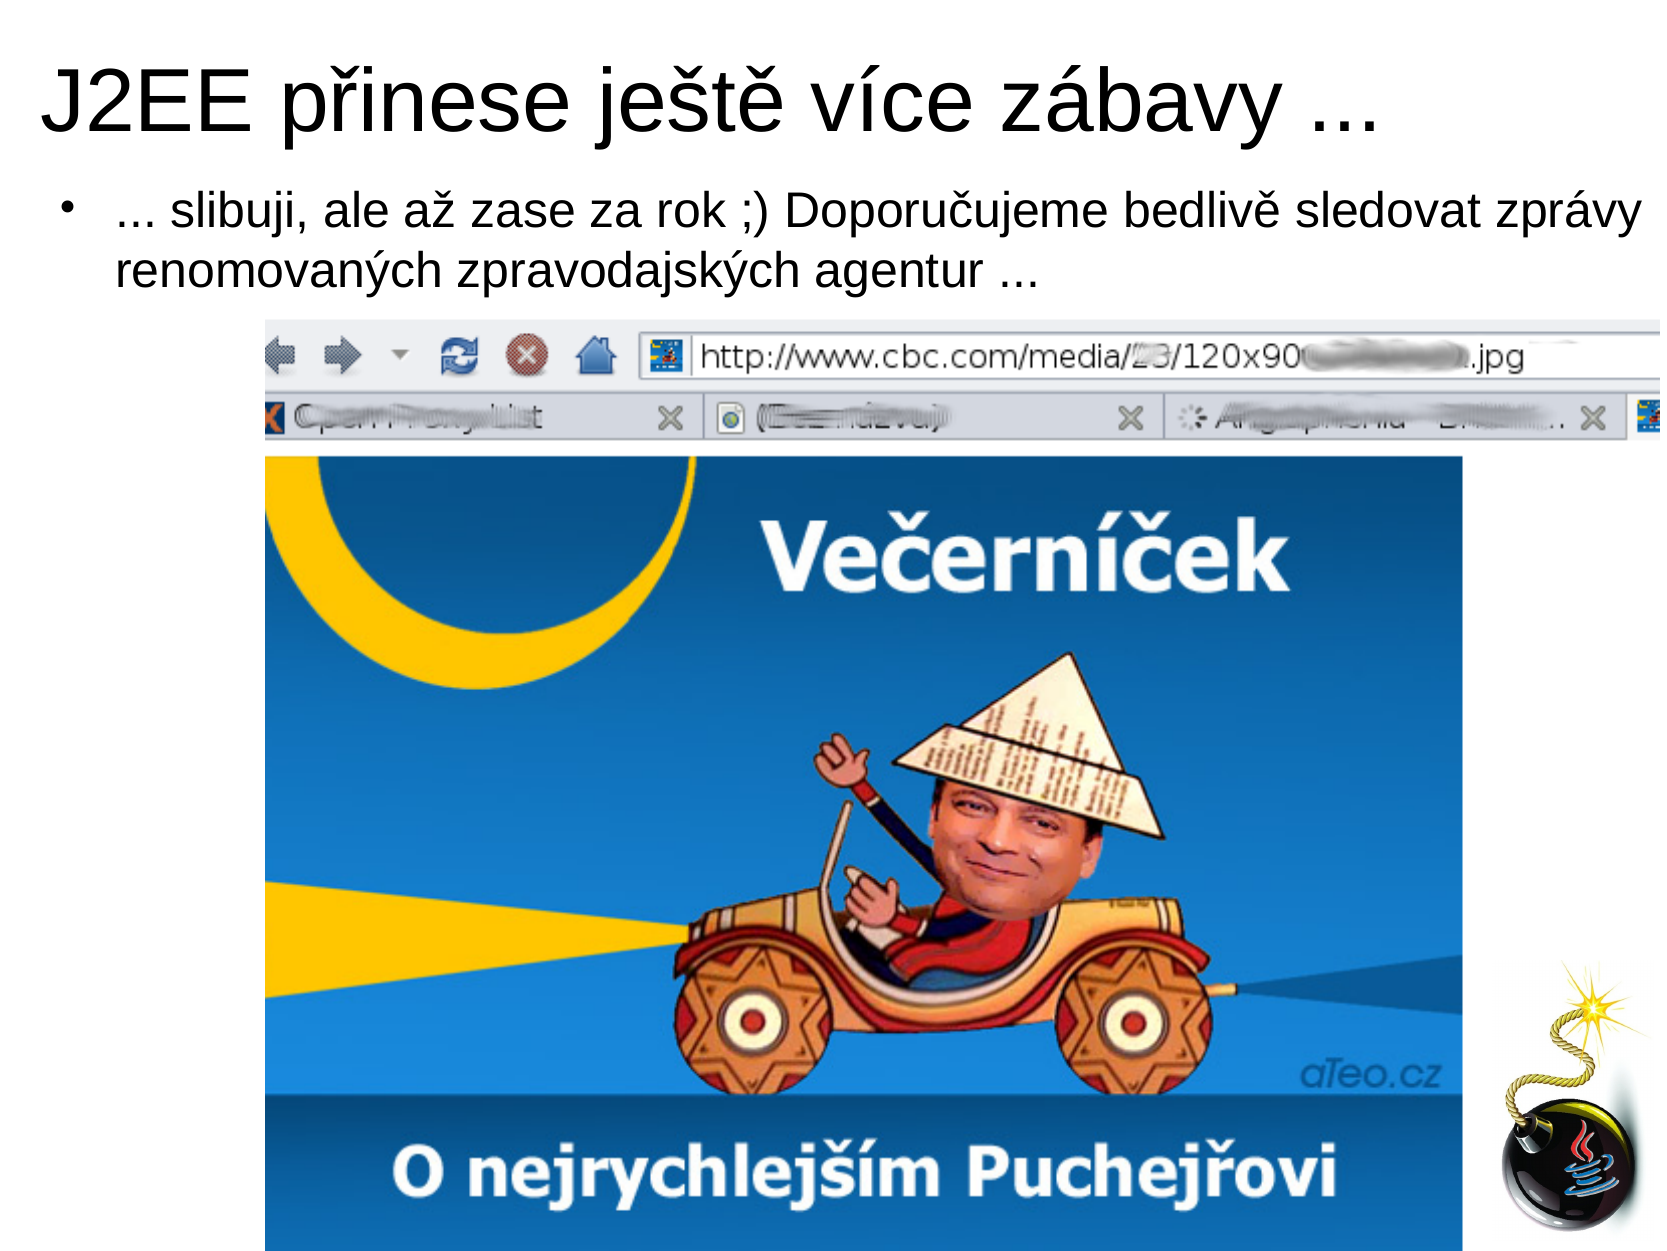

# J2EE přinese ještě více zábavy ...
... slibuji, ale až zase za rok ;) Doporučujeme bedlivě sledovat zprávy renomovaných zpravodajských agentur ...